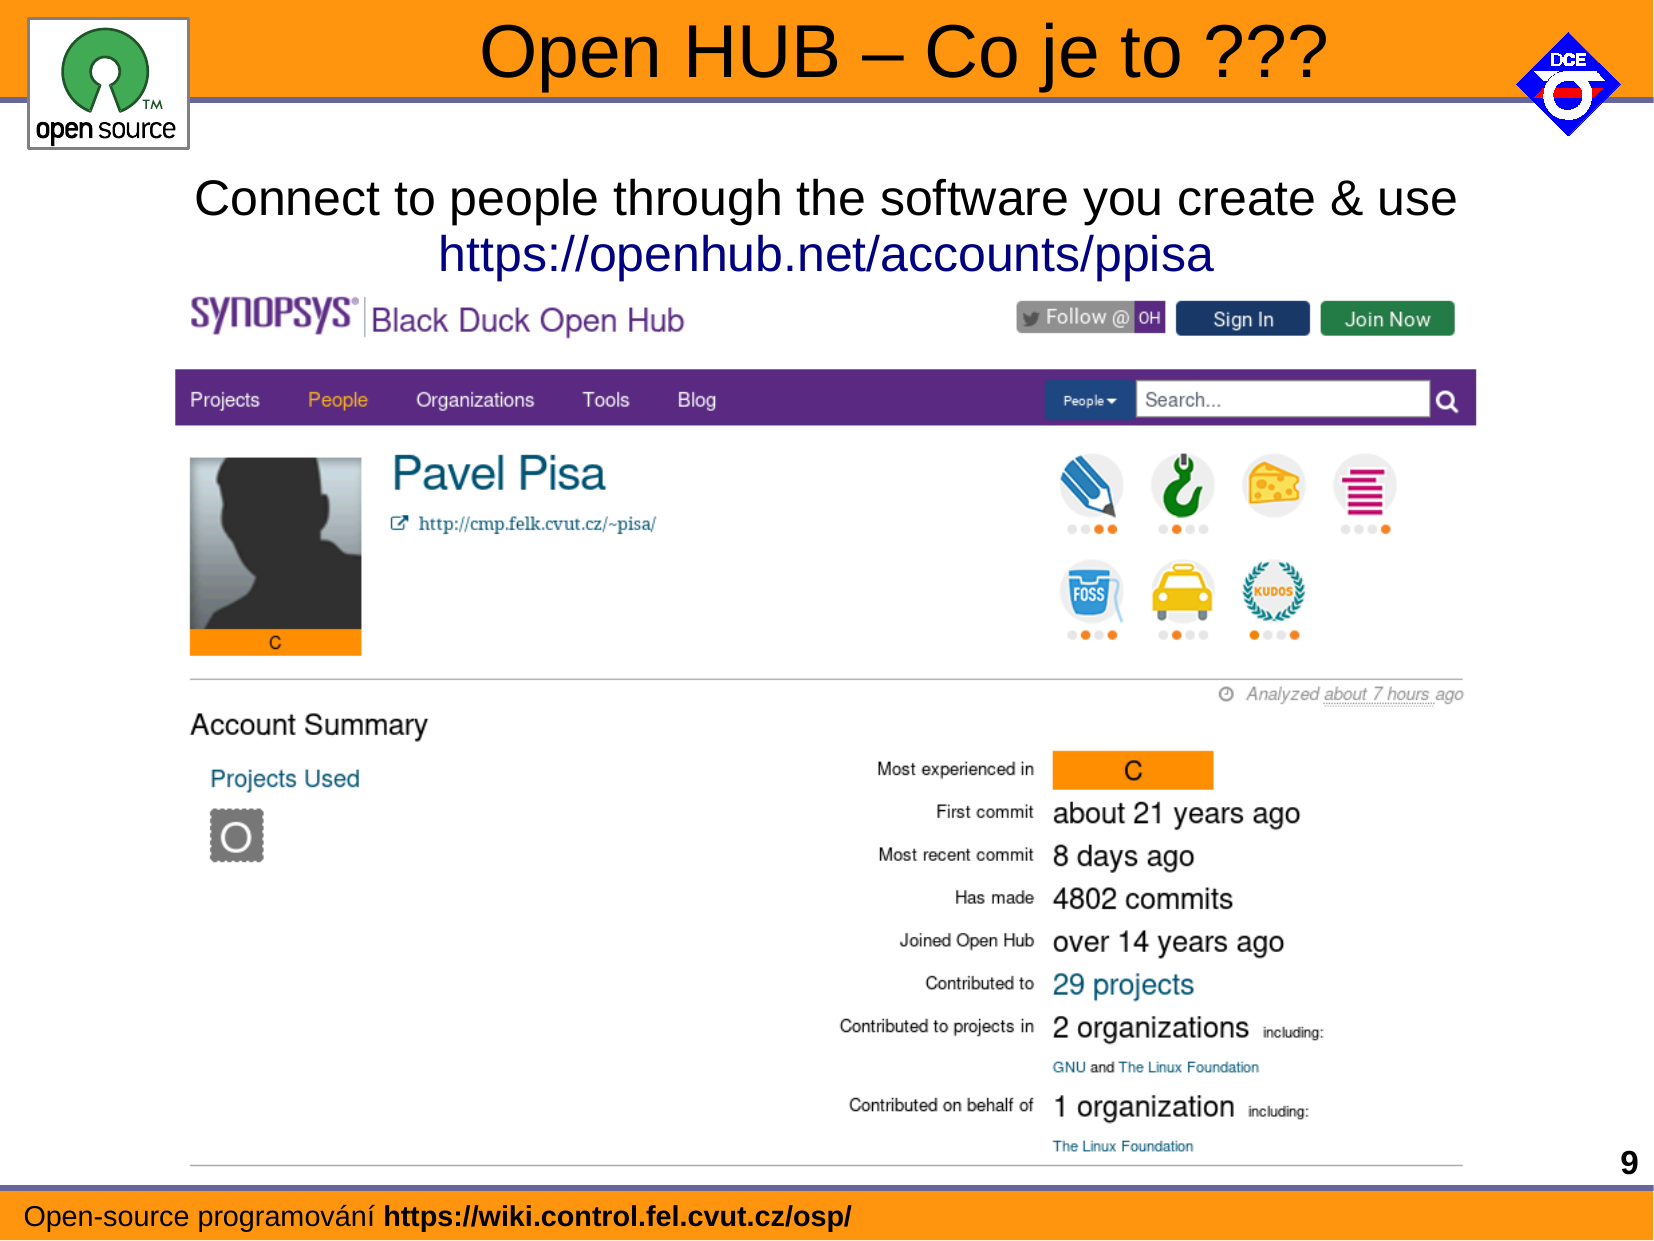

# Open HUB – Co je to ???
Connect to people through the software you create & use
https://openhub.net/accounts/ppisa